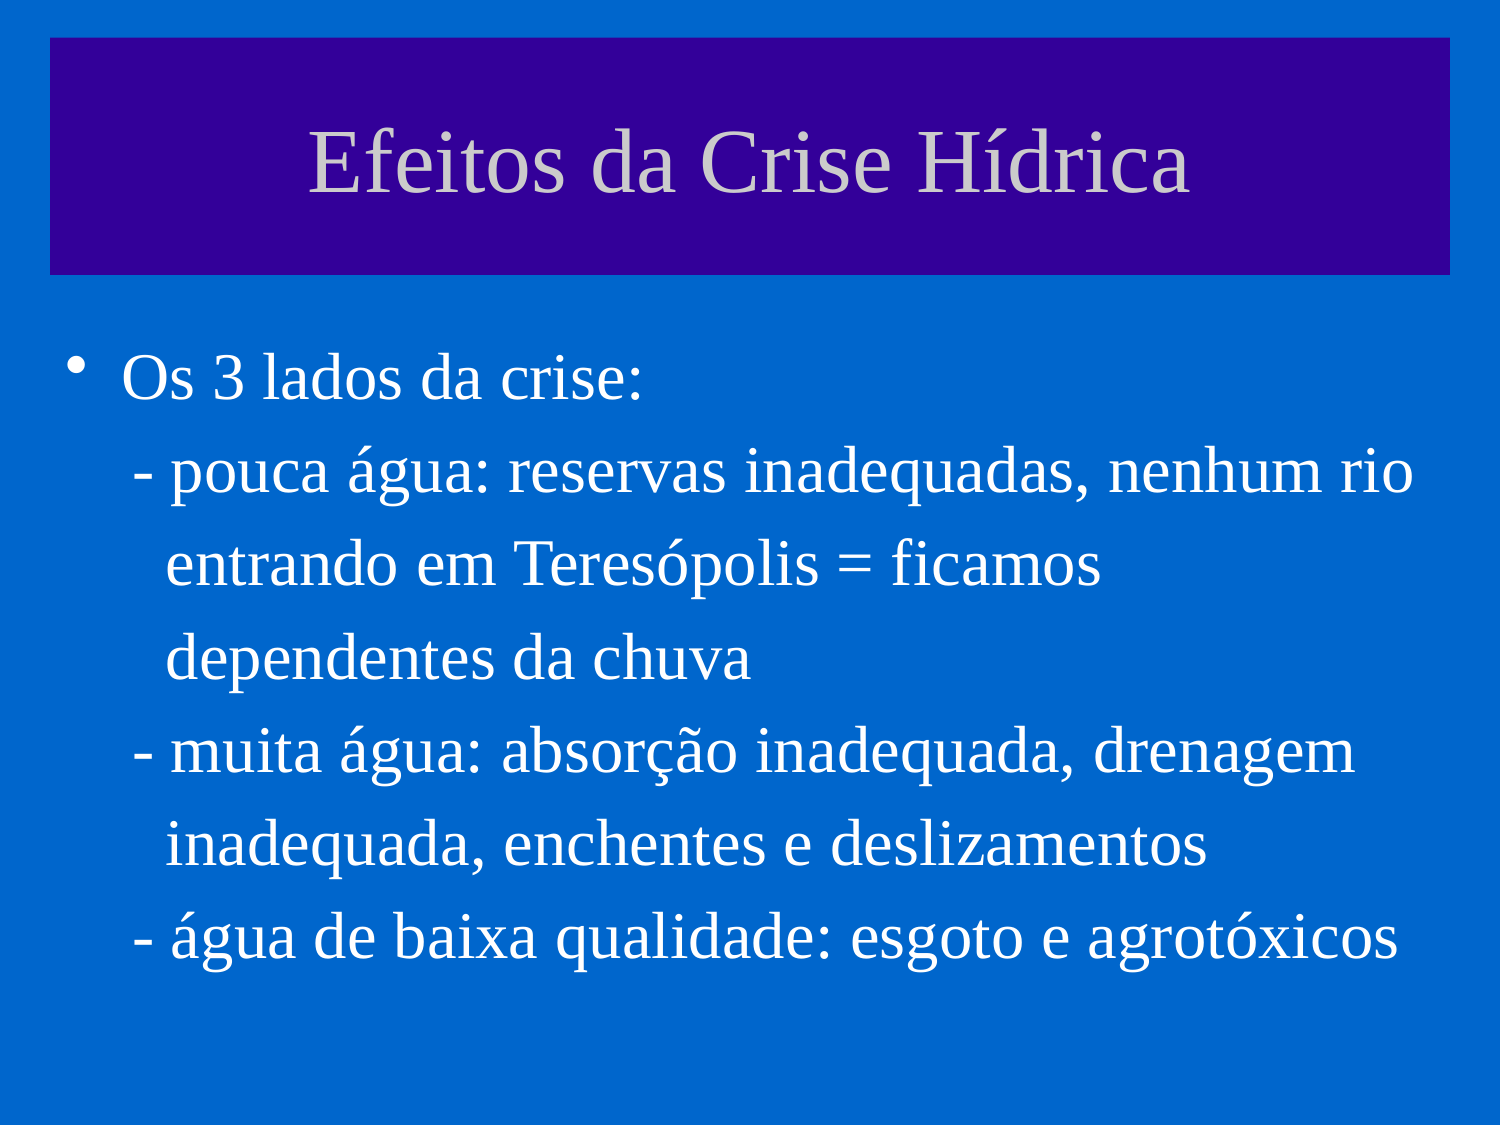

# Efeitos da Crise Hídrica
Os 3 lados da crise:
 - pouca água: reservas inadequadas, nenhum rio
 entrando em Teresópolis = ficamos
 dependentes da chuva
 - muita água: absorção inadequada, drenagem
 inadequada, enchentes e deslizamentos
 - água de baixa qualidade: esgoto e agrotóxicos